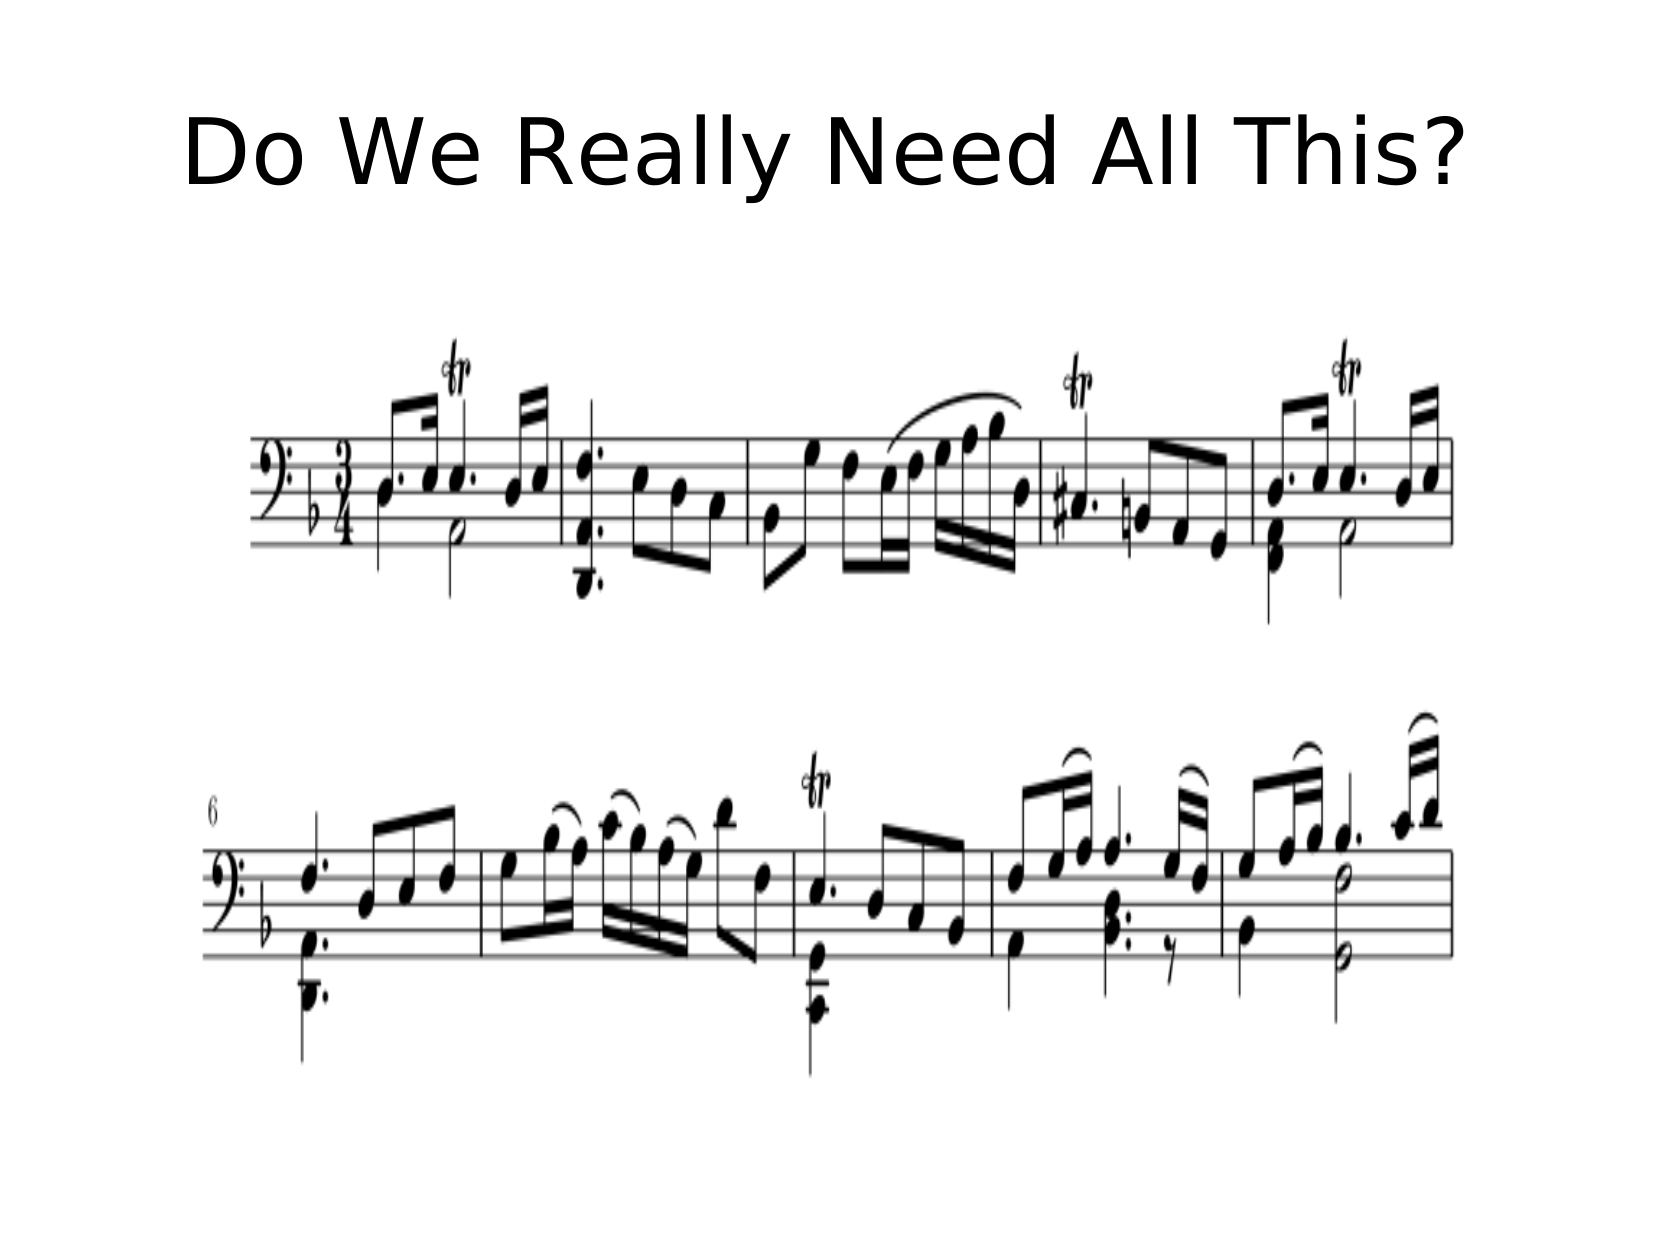

# Do We Really Need All This?